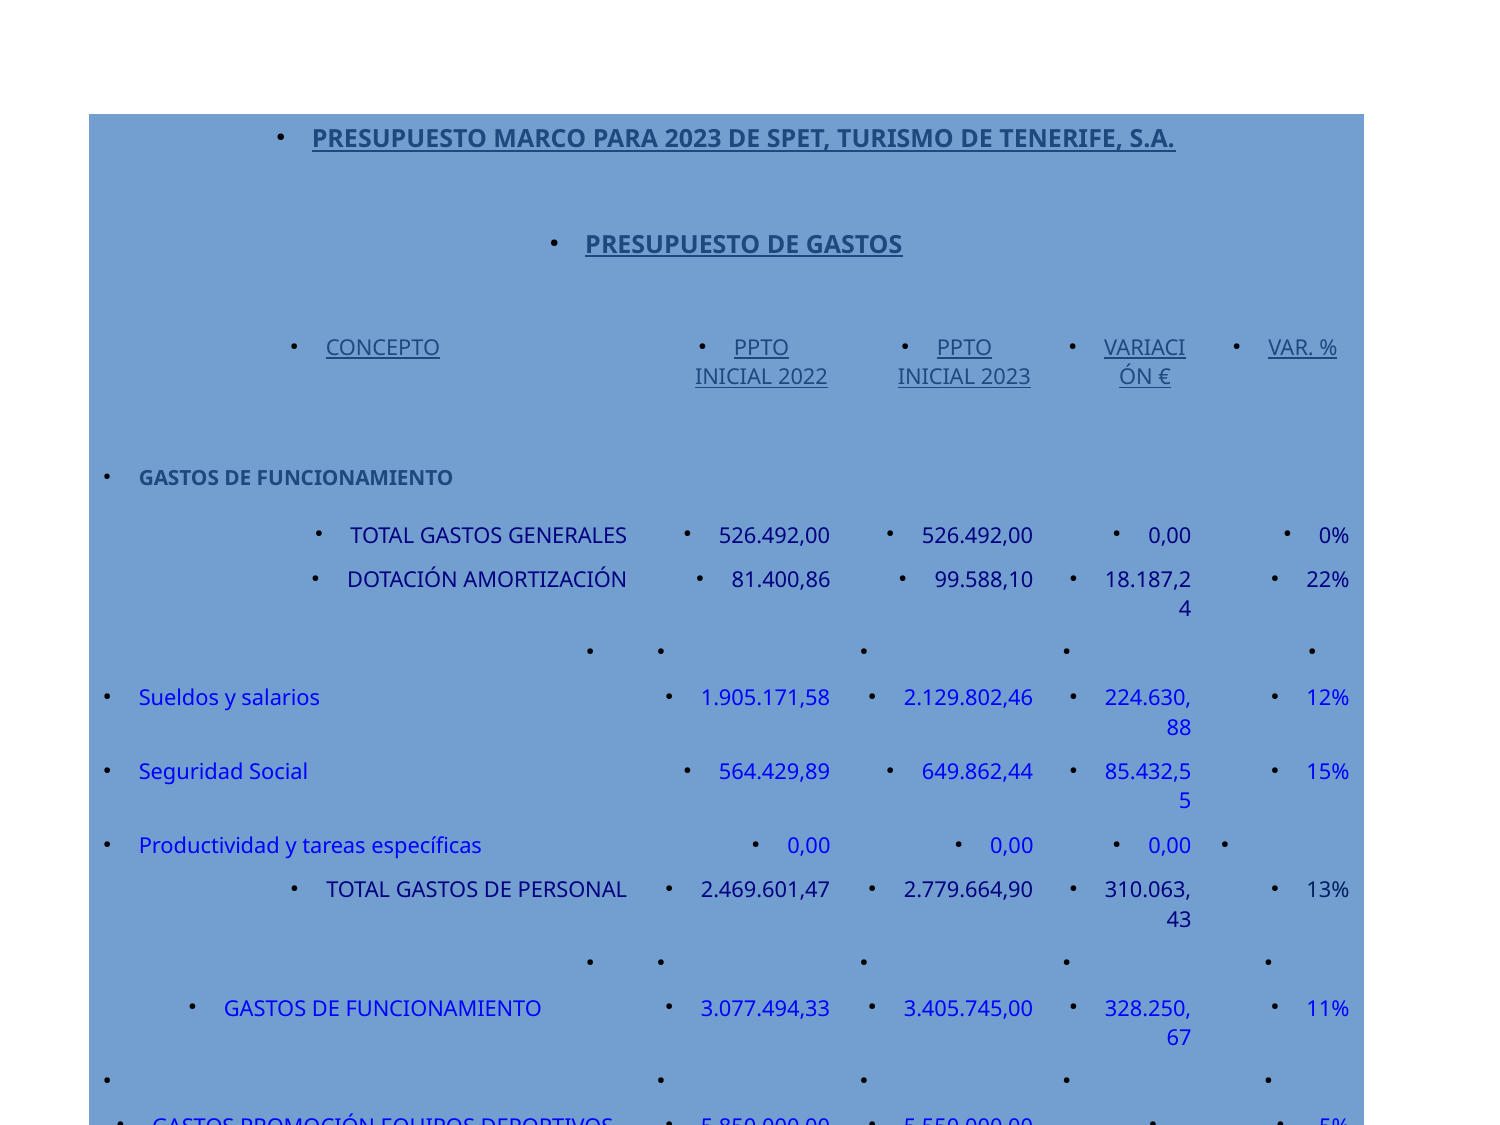

| PRESUPUESTO MARCO PARA 2023 DE SPET, TURISMO DE TENERIFE, S.A. | | | | |
| --- | --- | --- | --- | --- |
| | | | | |
| PRESUPUESTO DE GASTOS | | | | |
| | | | | |
| CONCEPTO | PPTO INICIAL 2022 | PPTO INICIAL 2023 | VARIACIÓN € | VAR. % |
| | | | | |
| GASTOS DE FUNCIONAMIENTO | | | | |
| TOTAL GASTOS GENERALES | 526.492,00 | 526.492,00 | 0,00 | 0% |
| DOTACIÓN AMORTIZACIÓN | 81.400,86 | 99.588,10 | 18.187,24 | 22% |
| | | | | |
| Sueldos y salarios | 1.905.171,58 | 2.129.802,46 | 224.630,88 | 12% |
| Seguridad Social | 564.429,89 | 649.862,44 | 85.432,55 | 15% |
| Productividad y tareas específicas | 0,00 | 0,00 | 0,00 | |
| TOTAL GASTOS DE PERSONAL | 2.469.601,47 | 2.779.664,90 | 310.063,43 | 13% |
| | | | | |
| GASTOS DE FUNCIONAMIENTO | 3.077.494,33 | 3.405.745,00 | 328.250,67 | 11% |
| | | | | |
| GASTOS PROMOCIÓN EQUIPOS DEPORTIVOS | 5.850.000,00 | 5.550.000,00 | -300.000,00 | -5% |
| | | | | |
| GASTOS DE EJECUCIÓN DE ACCIONES | 11.267.039,56 | 9.559.556,40 | -1.707.483,16 | -15% |
| | | | | |
| TOTAL GASTOS | 20.194.533,89 | 18.515.301,40 | -1.679.232,49 | -8% |